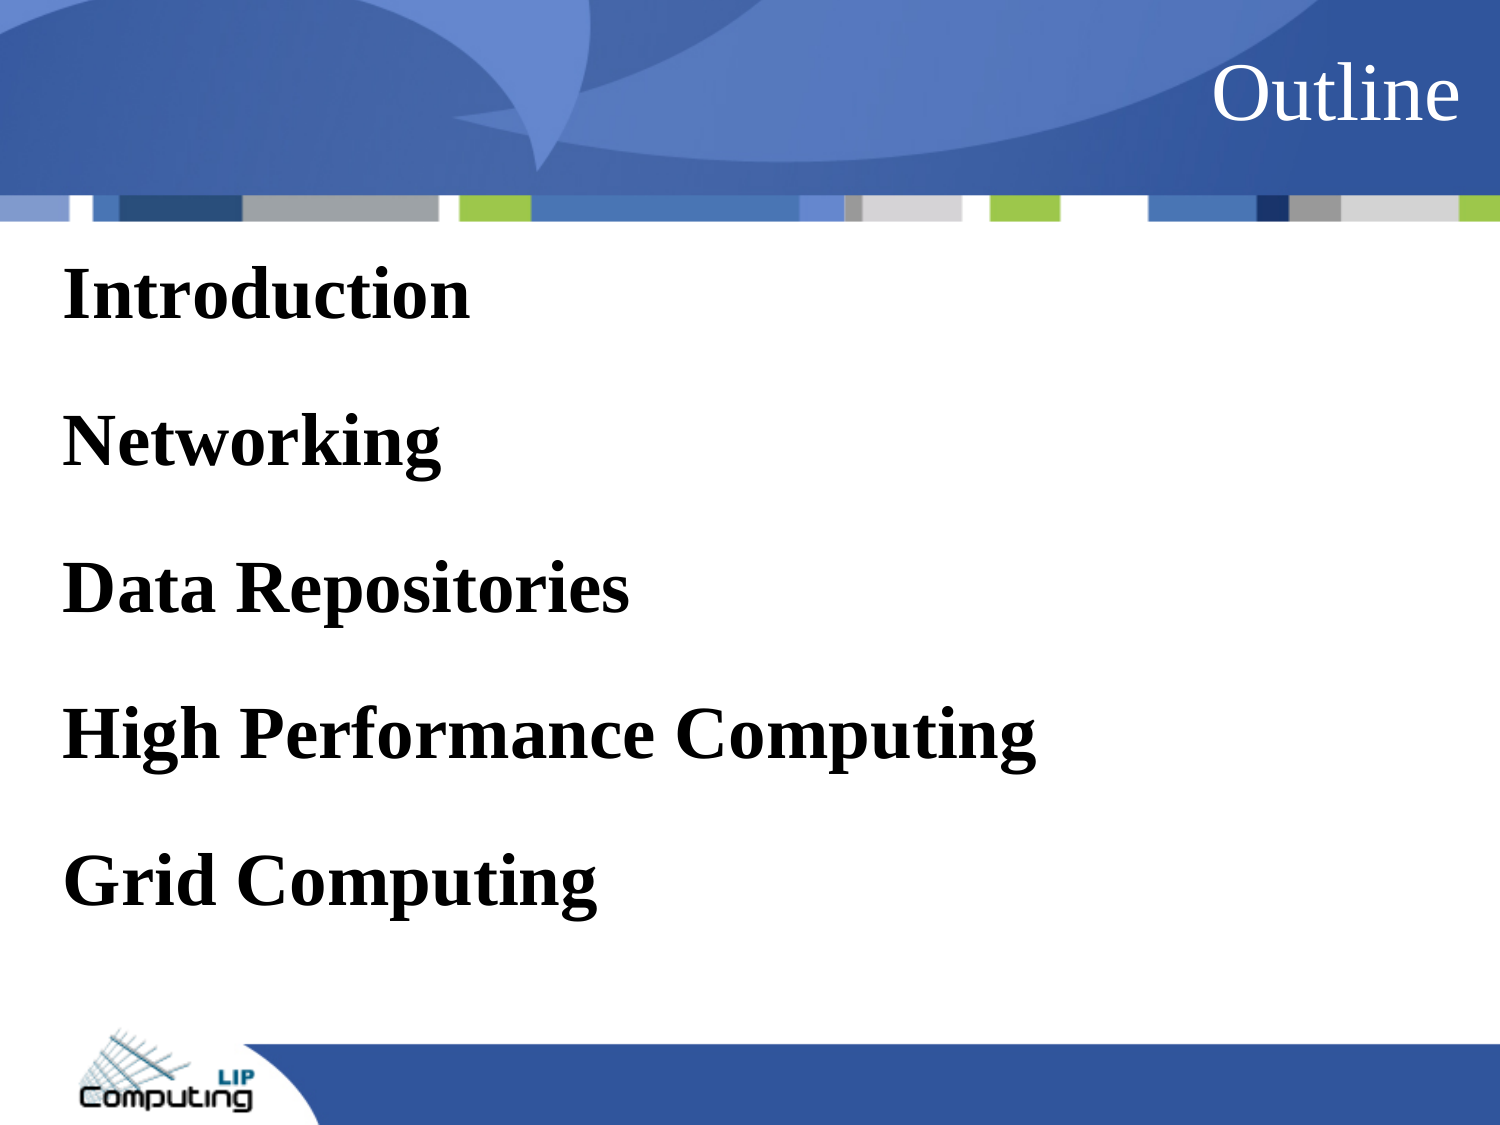

Outline
 Introduction
 Networking
 Data Repositories
 High Performance Computing
 Grid Computing